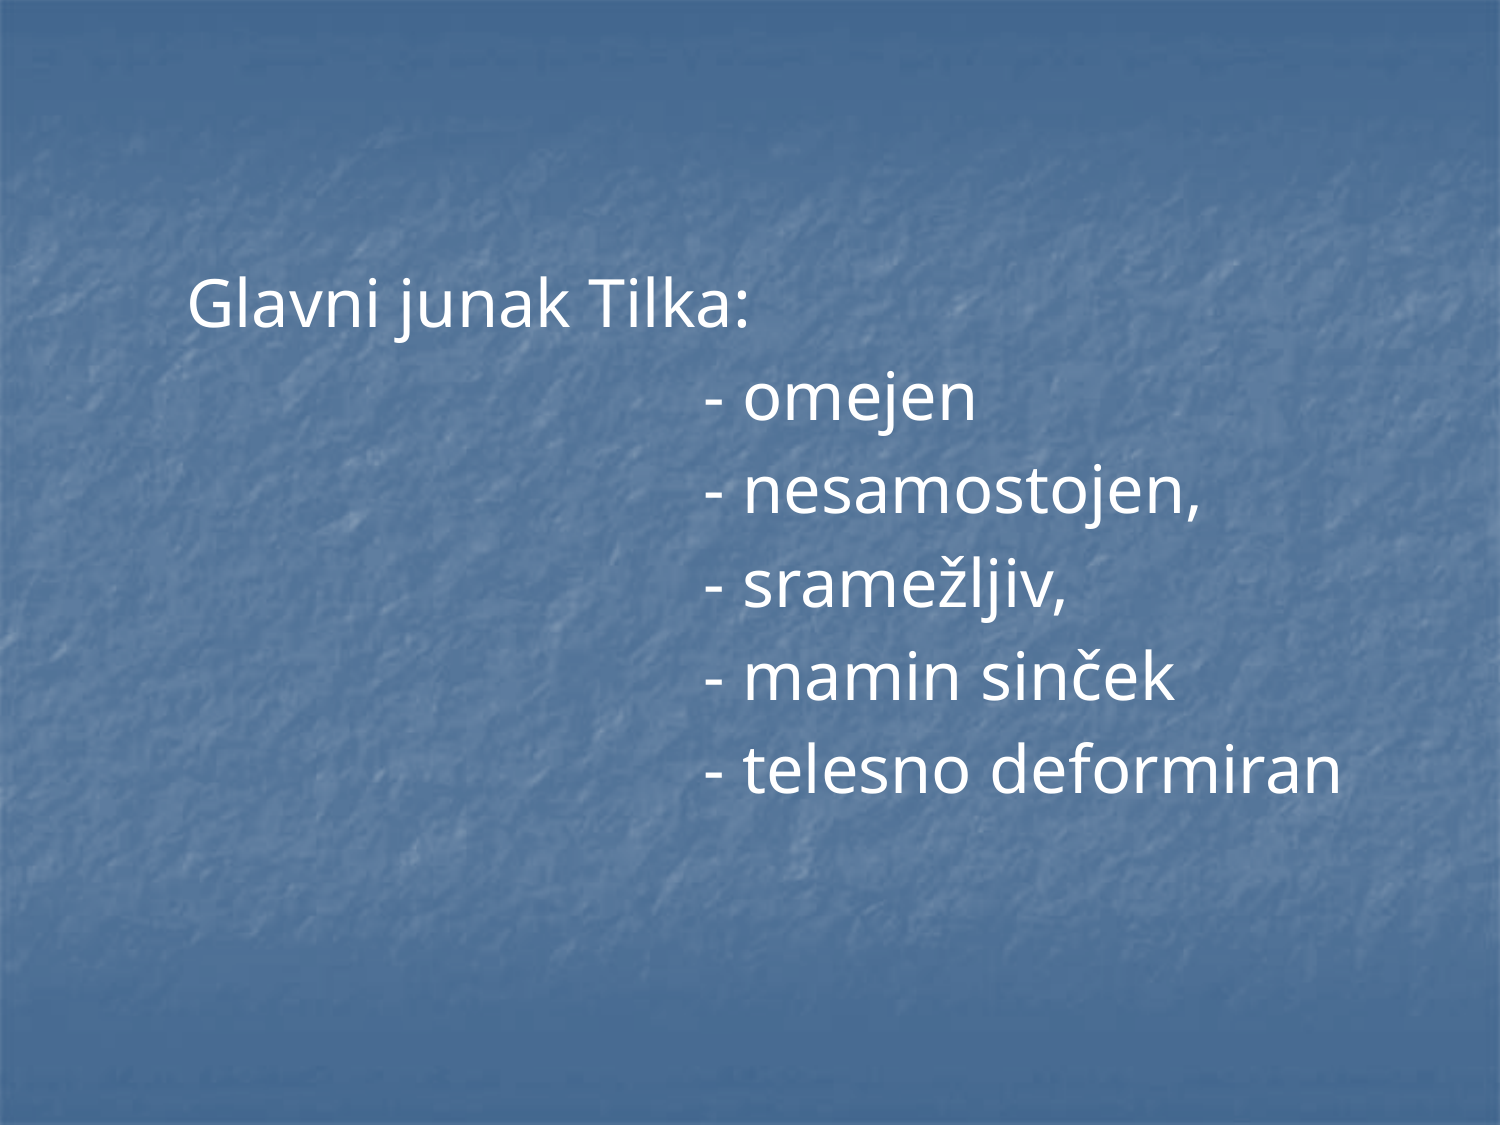

# Glavni junak Tilka:
 - omejen
 - nesamostojen,
 - sramežljiv,
 - mamin sinček
 - telesno deformiran